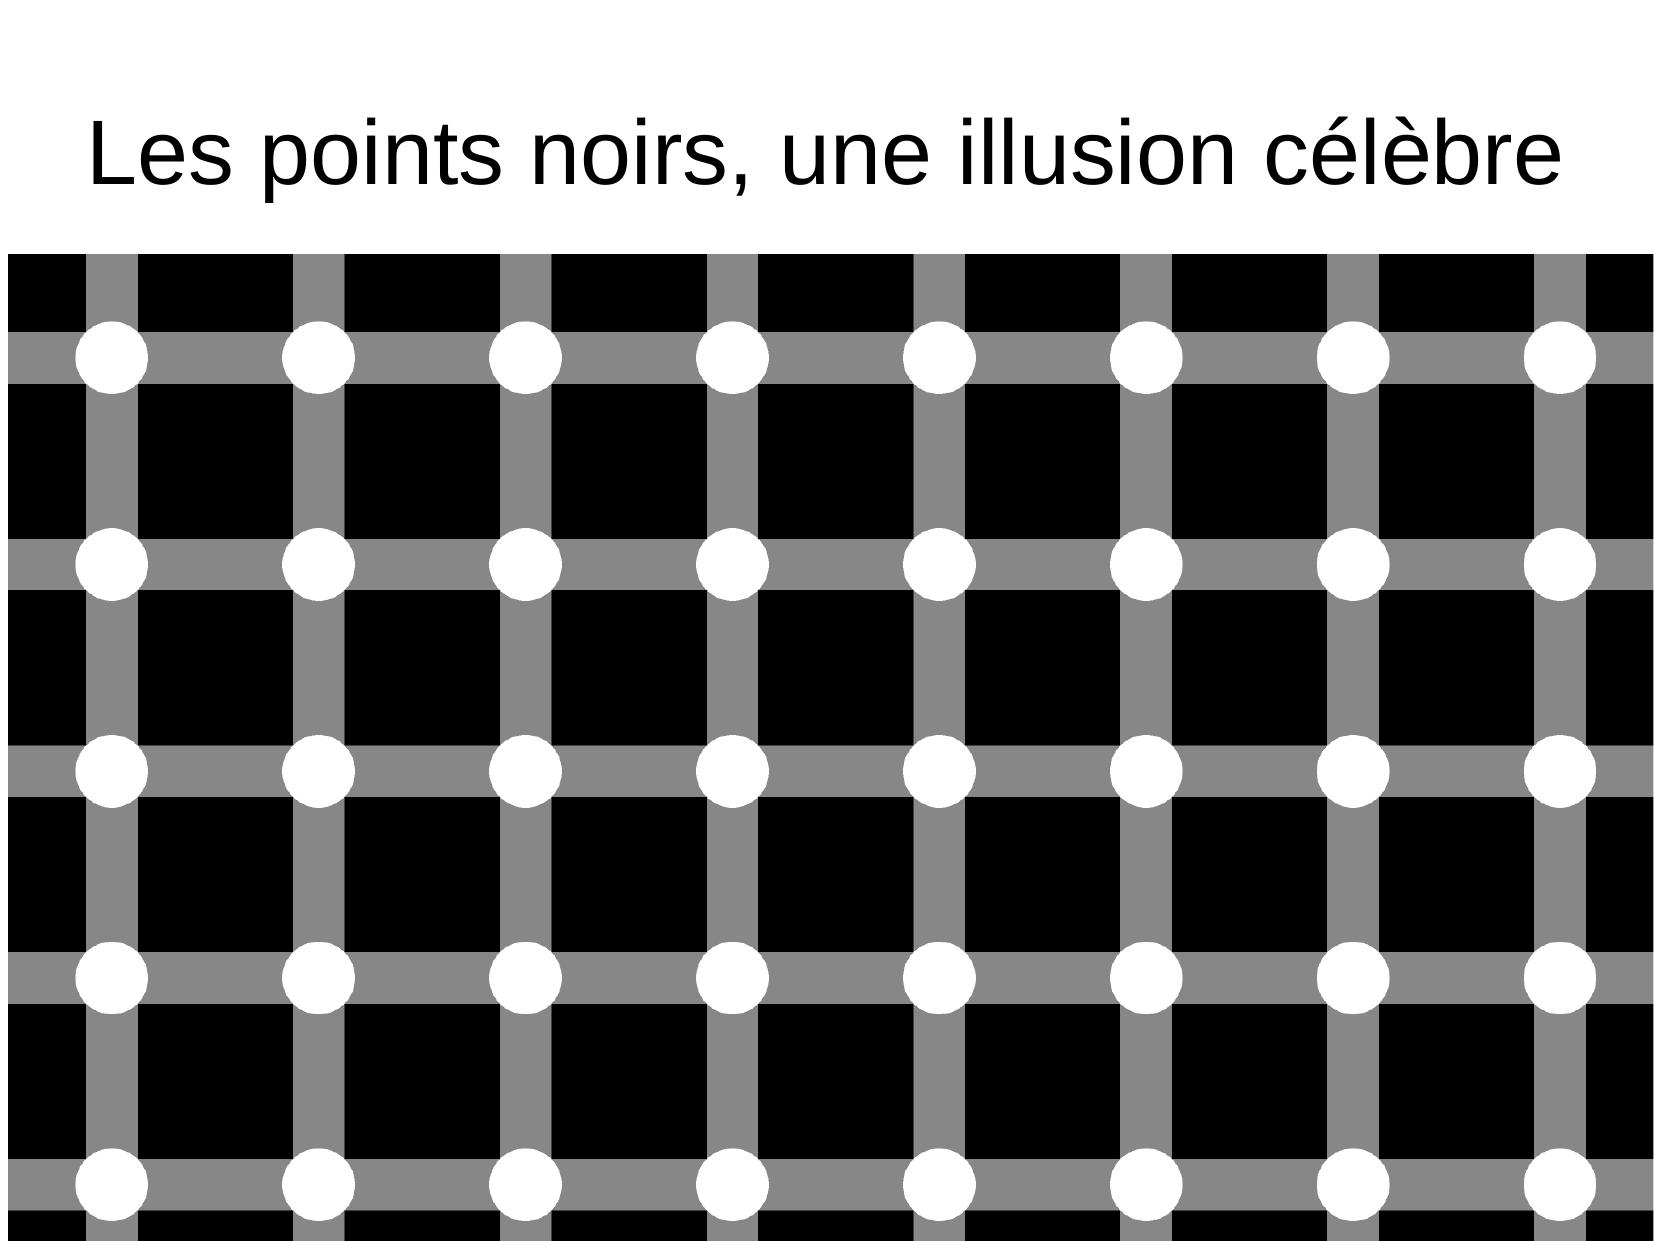

# Les points noirs, une illusion célèbre